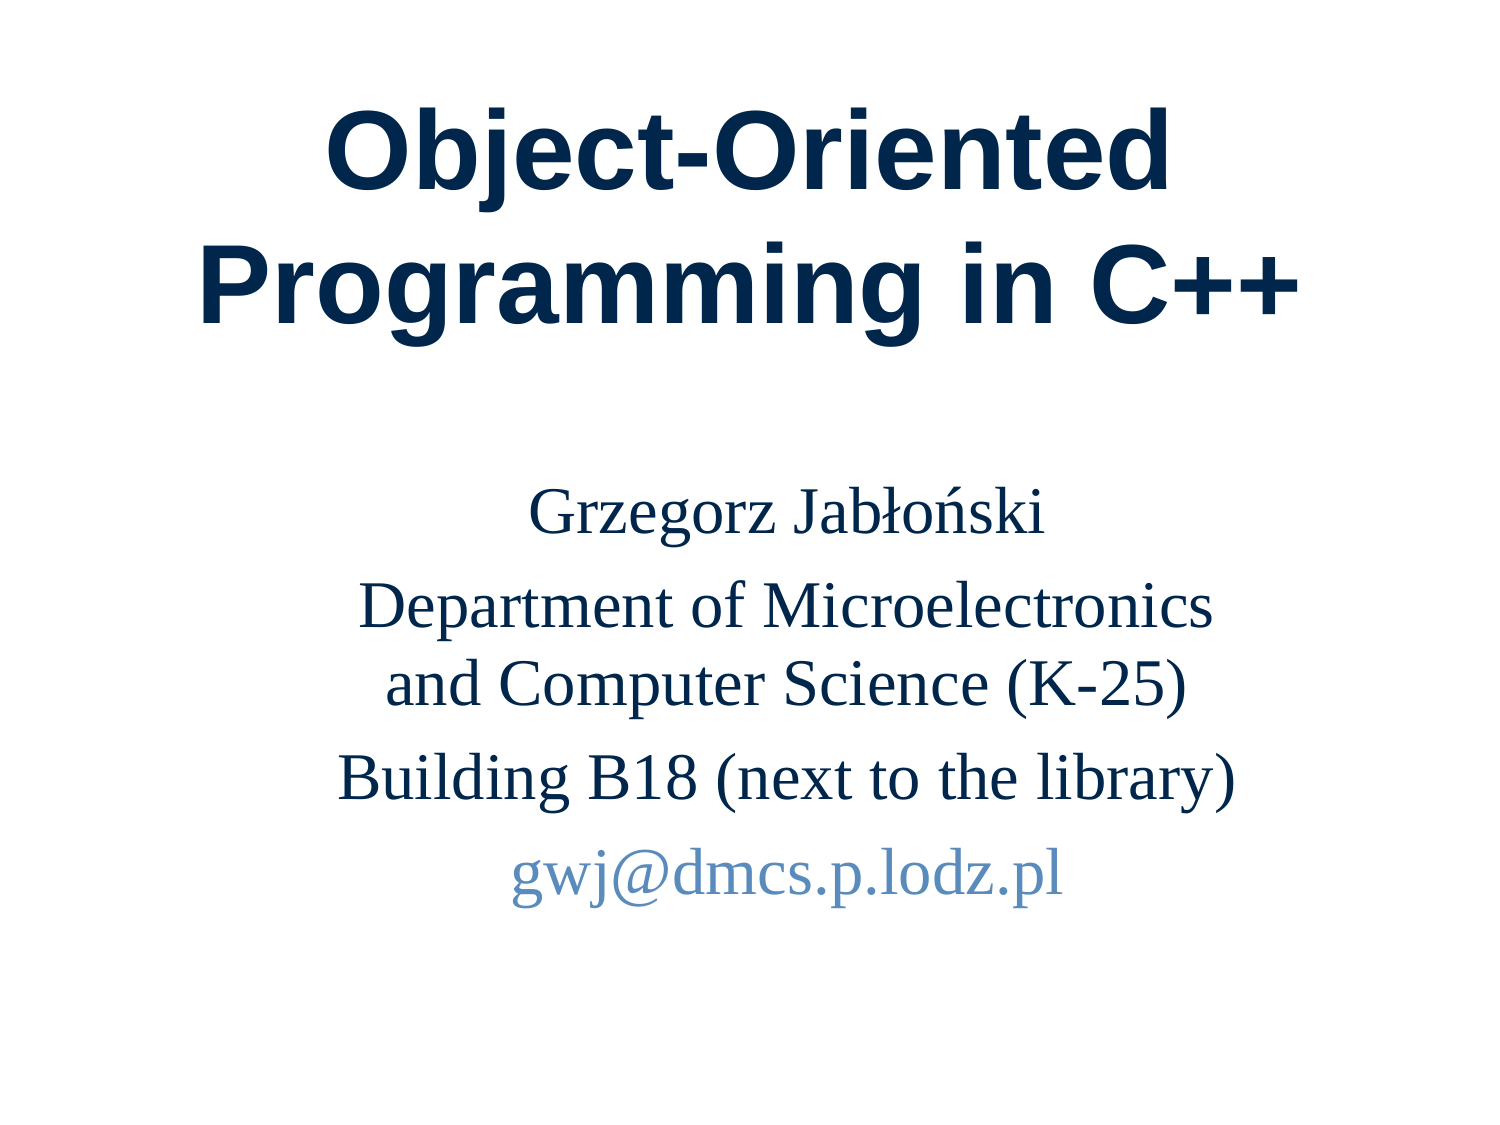

# Object-Oriented Programming in C++
Grzegorz Jabłoński
Department of Microelectronics
and Computer Science (K-25)
Building B18 (next to the library)
gwj@dmcs.p.lodz.pl